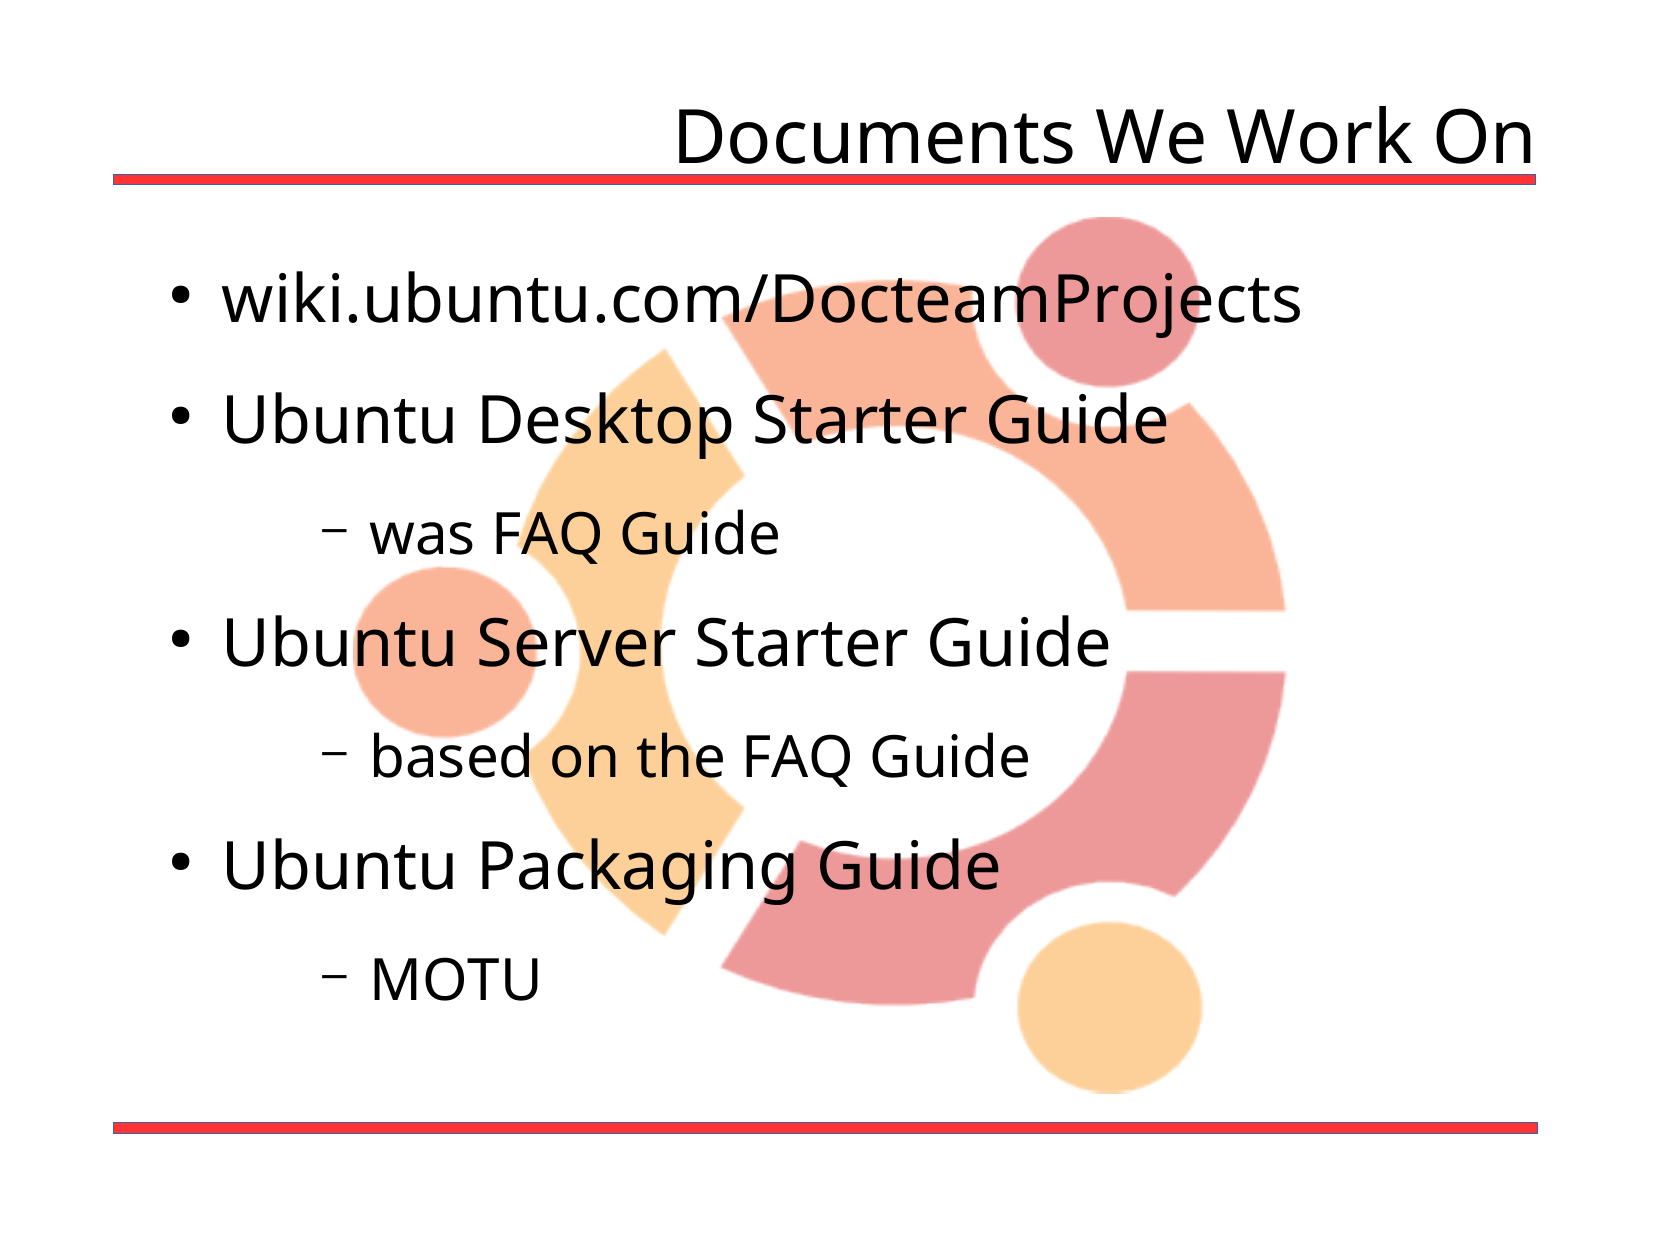

# Documents We Work On
wiki.ubuntu.com/DocteamProjects
Ubuntu Desktop Starter Guide
was FAQ Guide
Ubuntu Server Starter Guide
based on the FAQ Guide
Ubuntu Packaging Guide
MOTU